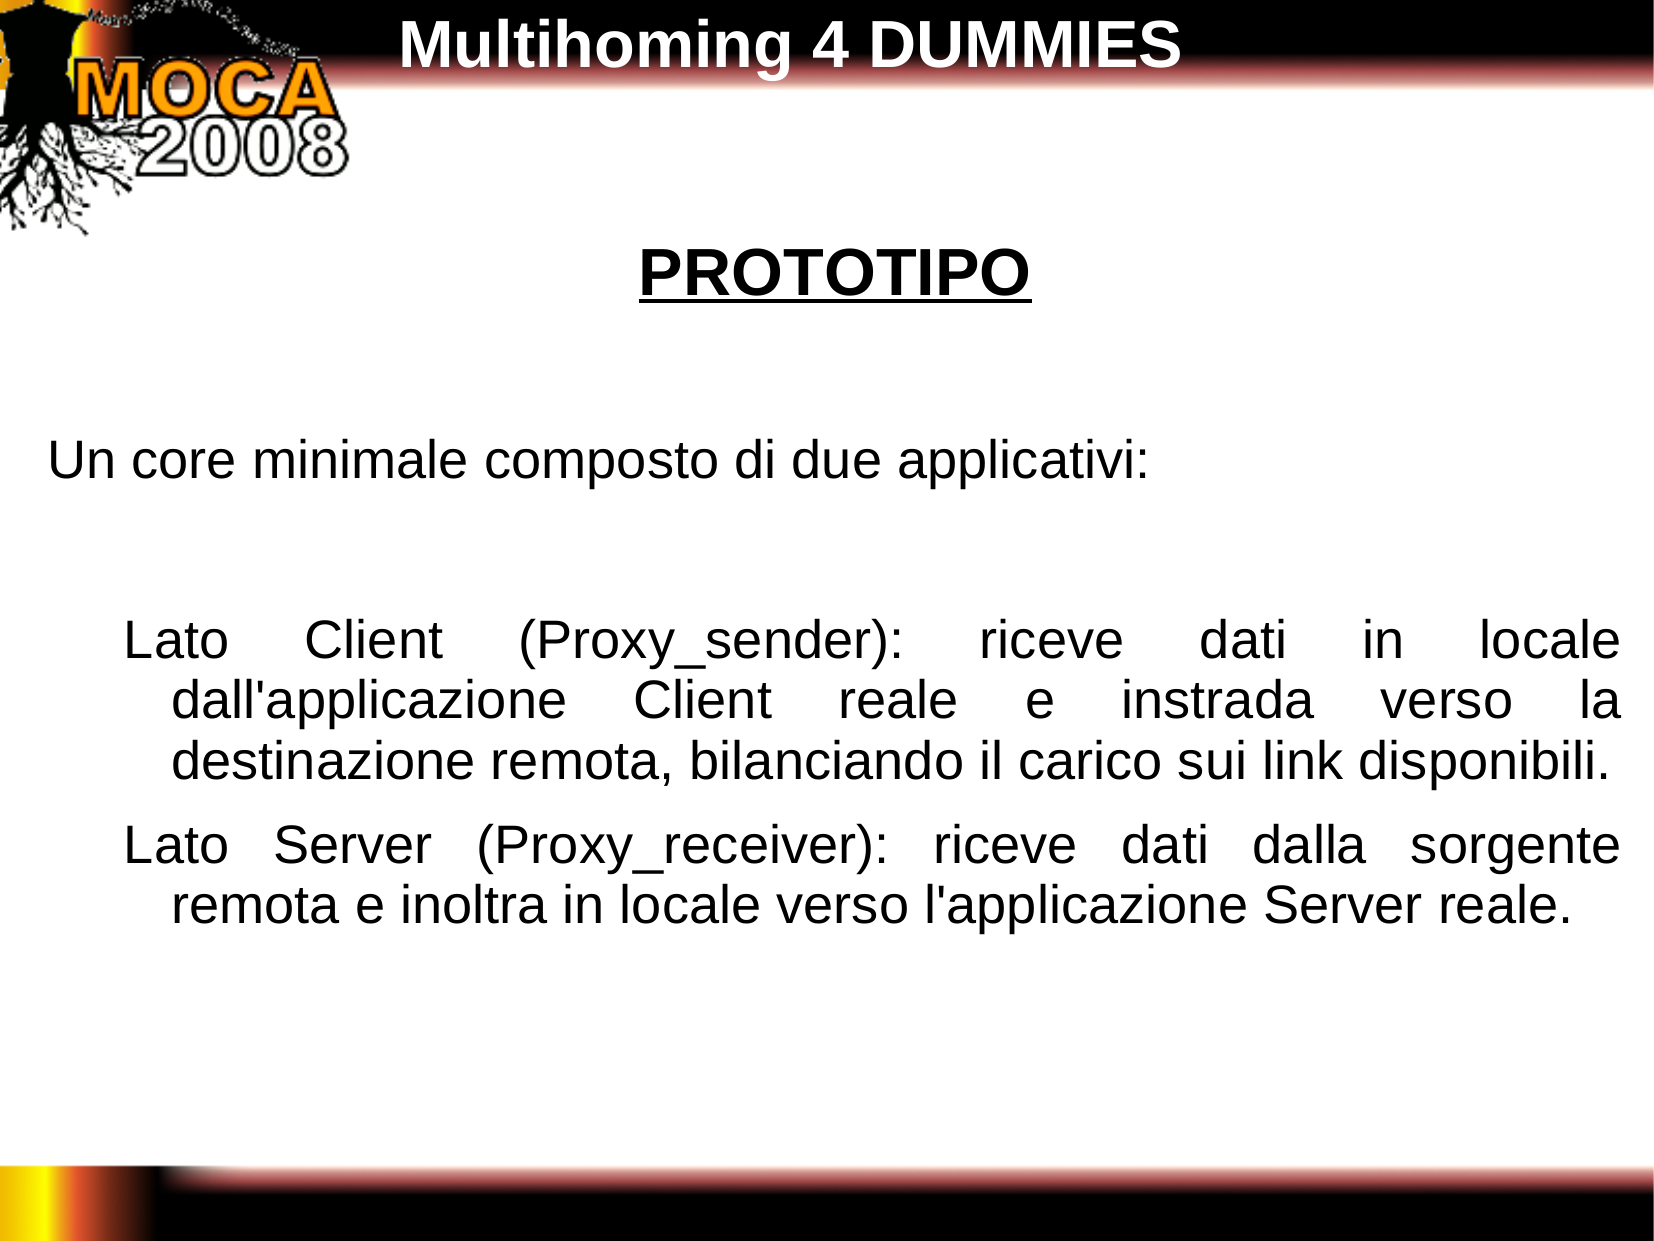

# Multihoming 4 DUMMIES
PROTOTIPO
Un core minimale composto di due applicativi:
Lato Client (Proxy_sender): riceve dati in locale dall'applicazione Client reale e instrada verso la destinazione remota, bilanciando il carico sui link disponibili.
Lato Server (Proxy_receiver): riceve dati dalla sorgente remota e inoltra in locale verso l'applicazione Server reale.